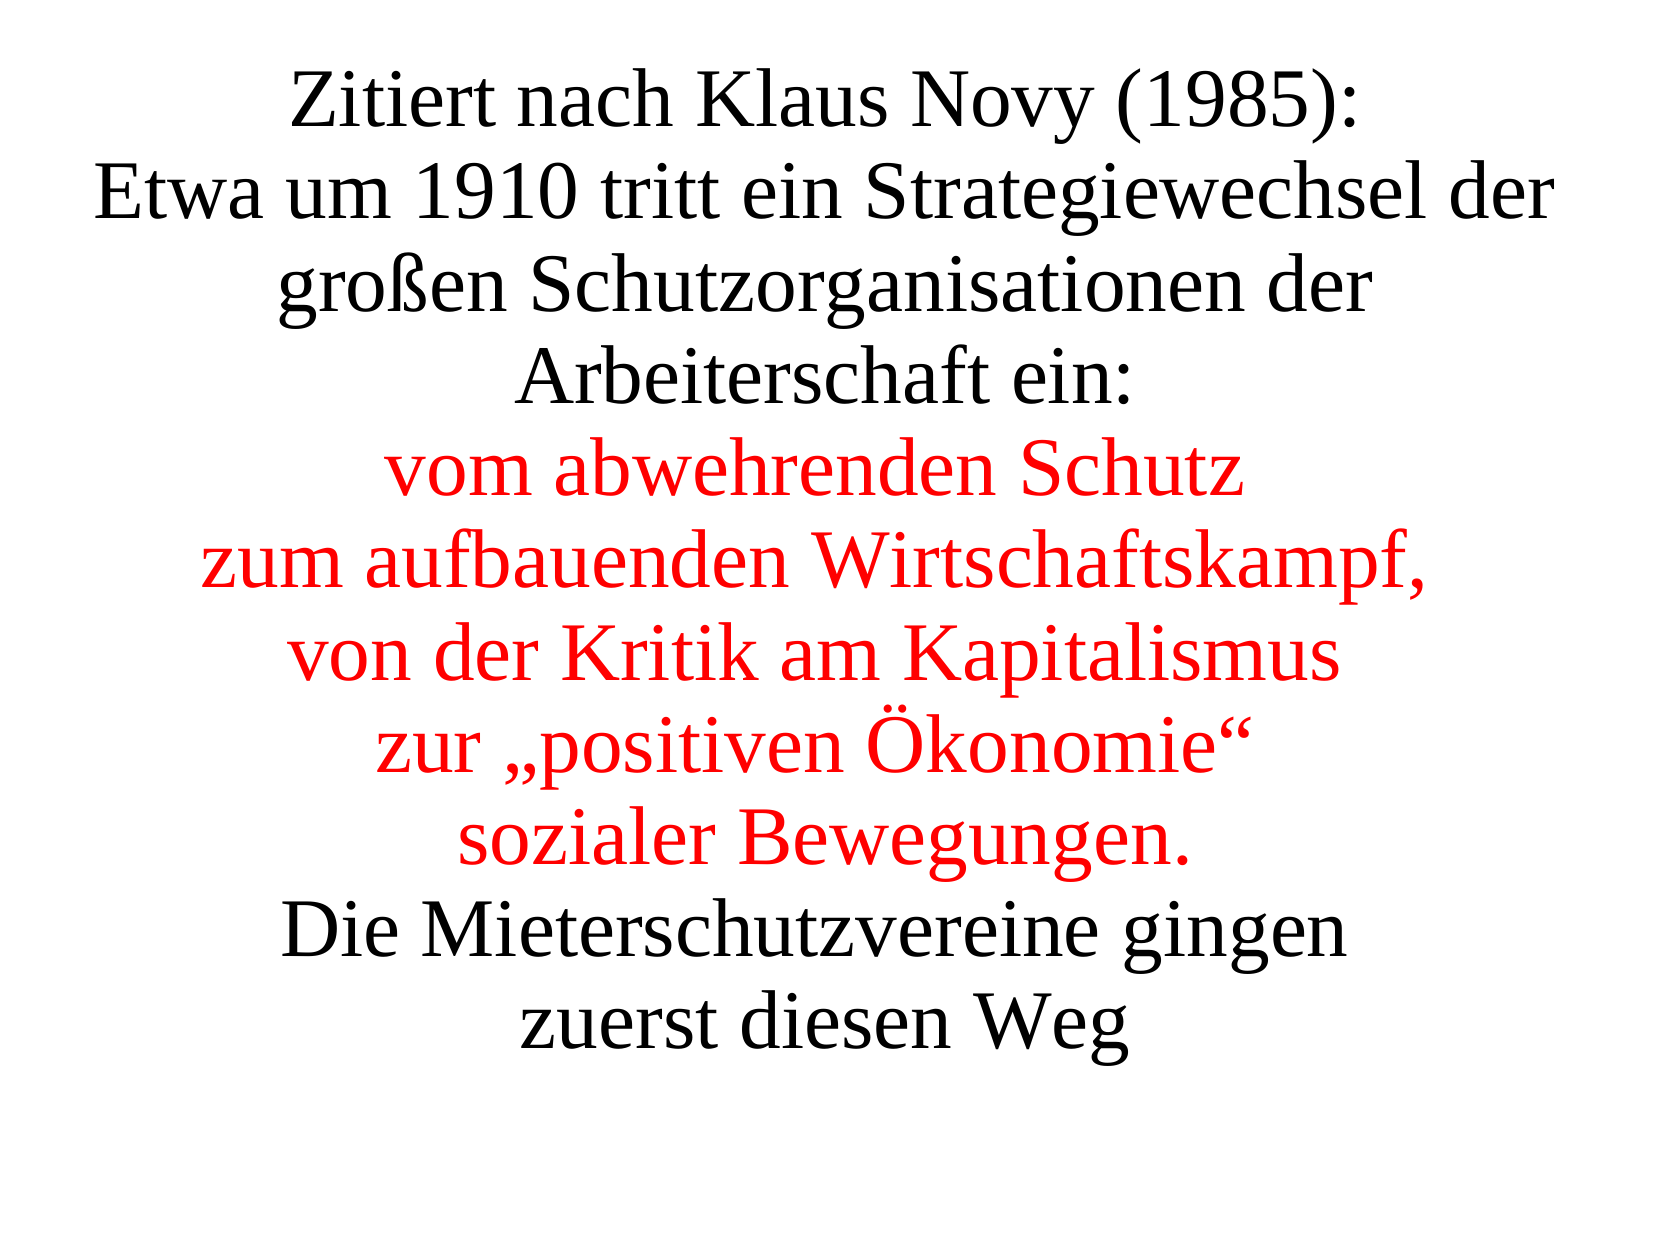

Zitiert nach Klaus Novy (1985):
Etwa um 1910 tritt ein Strategiewechsel der großen Schutzorganisationen der Arbeiterschaft ein:
vom abwehrenden Schutz
zum aufbauenden Wirtschaftskampf,
von der Kritik am Kapitalismus
zur „positiven Ökonomie“
sozialer Bewegungen.
Die Mieterschutzvereine gingen
zuerst diesen Weg